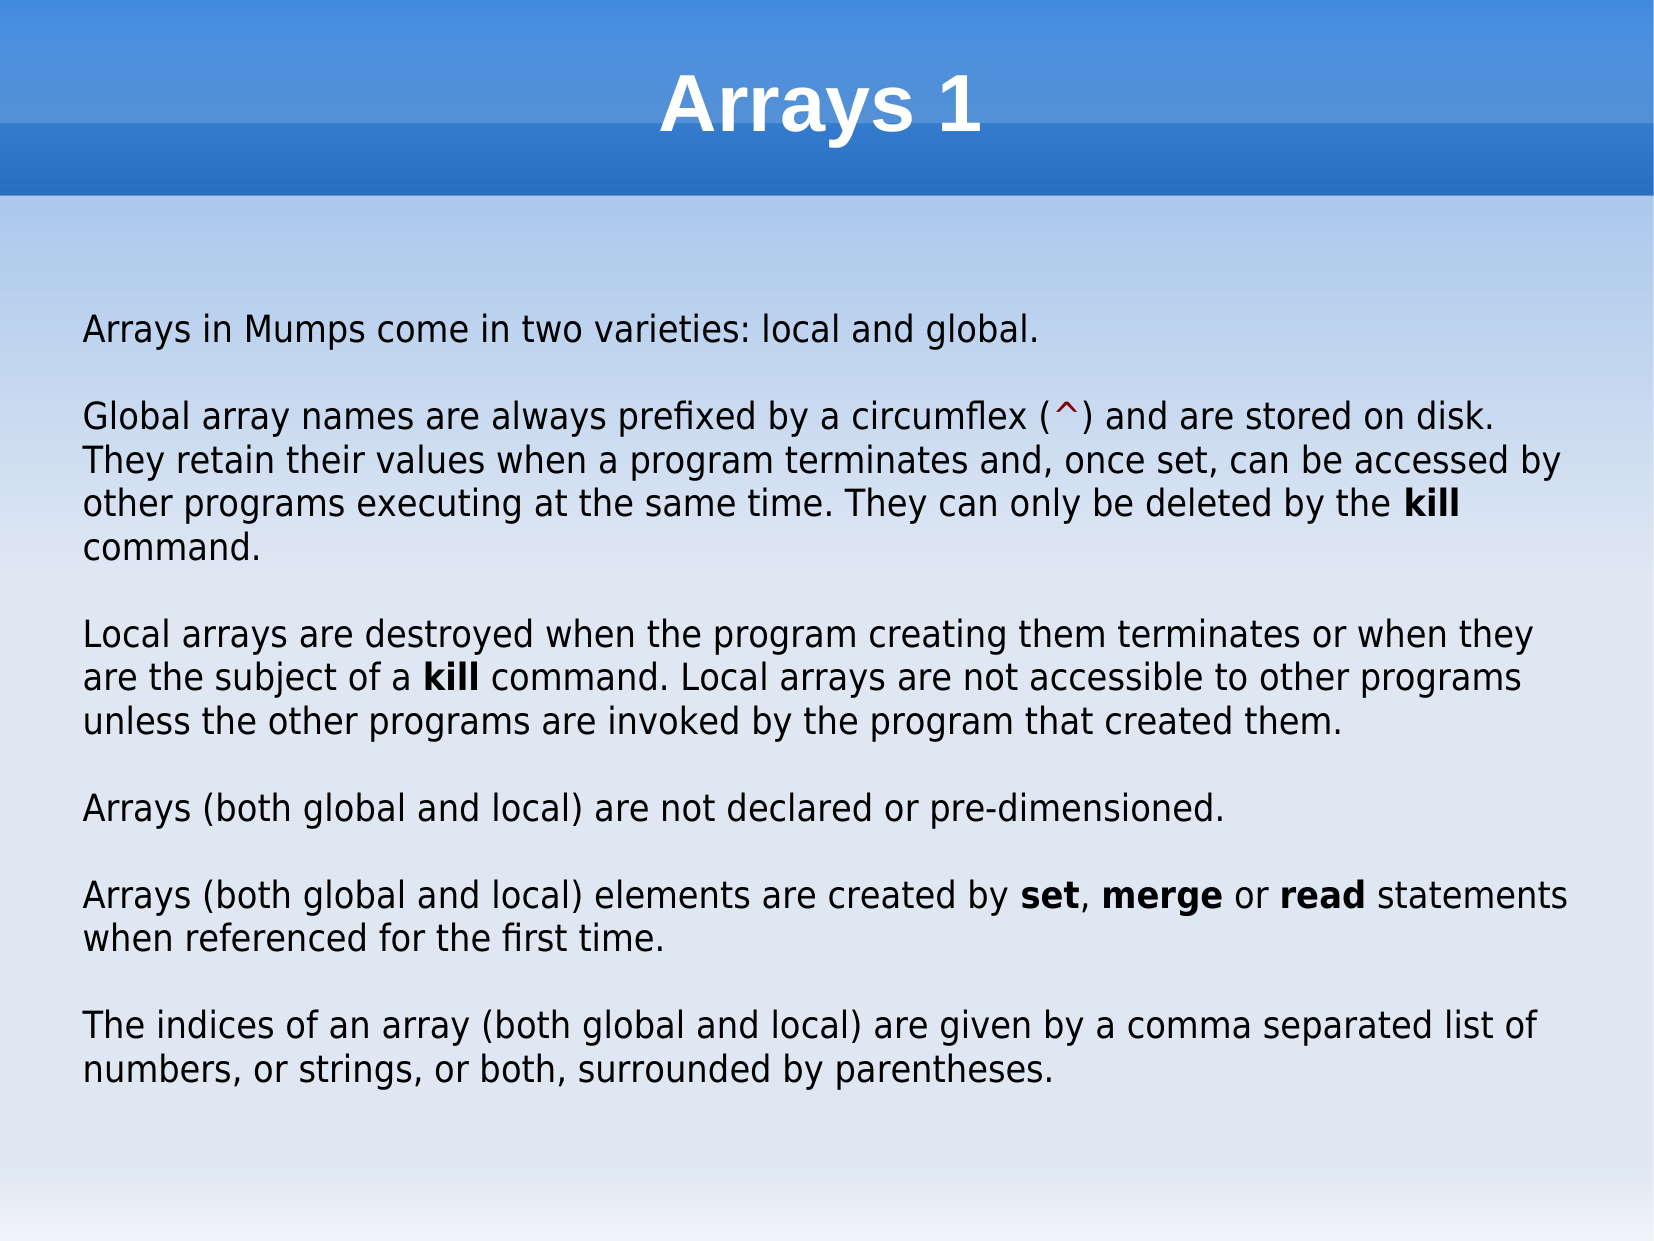

# Arrays 1
Arrays in Mumps come in two varieties: local and global.
Global array names are always prefixed by a circumflex (^) and are stored on disk. They retain their values when a program terminates and, once set, can be accessed by other programs executing at the same time. They can only be deleted by the kill command.
Local arrays are destroyed when the program creating them terminates or when they are the subject of a kill command. Local arrays are not accessible to other programs unless the other programs are invoked by the program that created them.
Arrays (both global and local) are not declared or pre-dimensioned.
Arrays (both global and local) elements are created by set, merge or read statements when referenced for the first time.
The indices of an array (both global and local) are given by a comma separated list of numbers, or strings, or both, surrounded by parentheses.